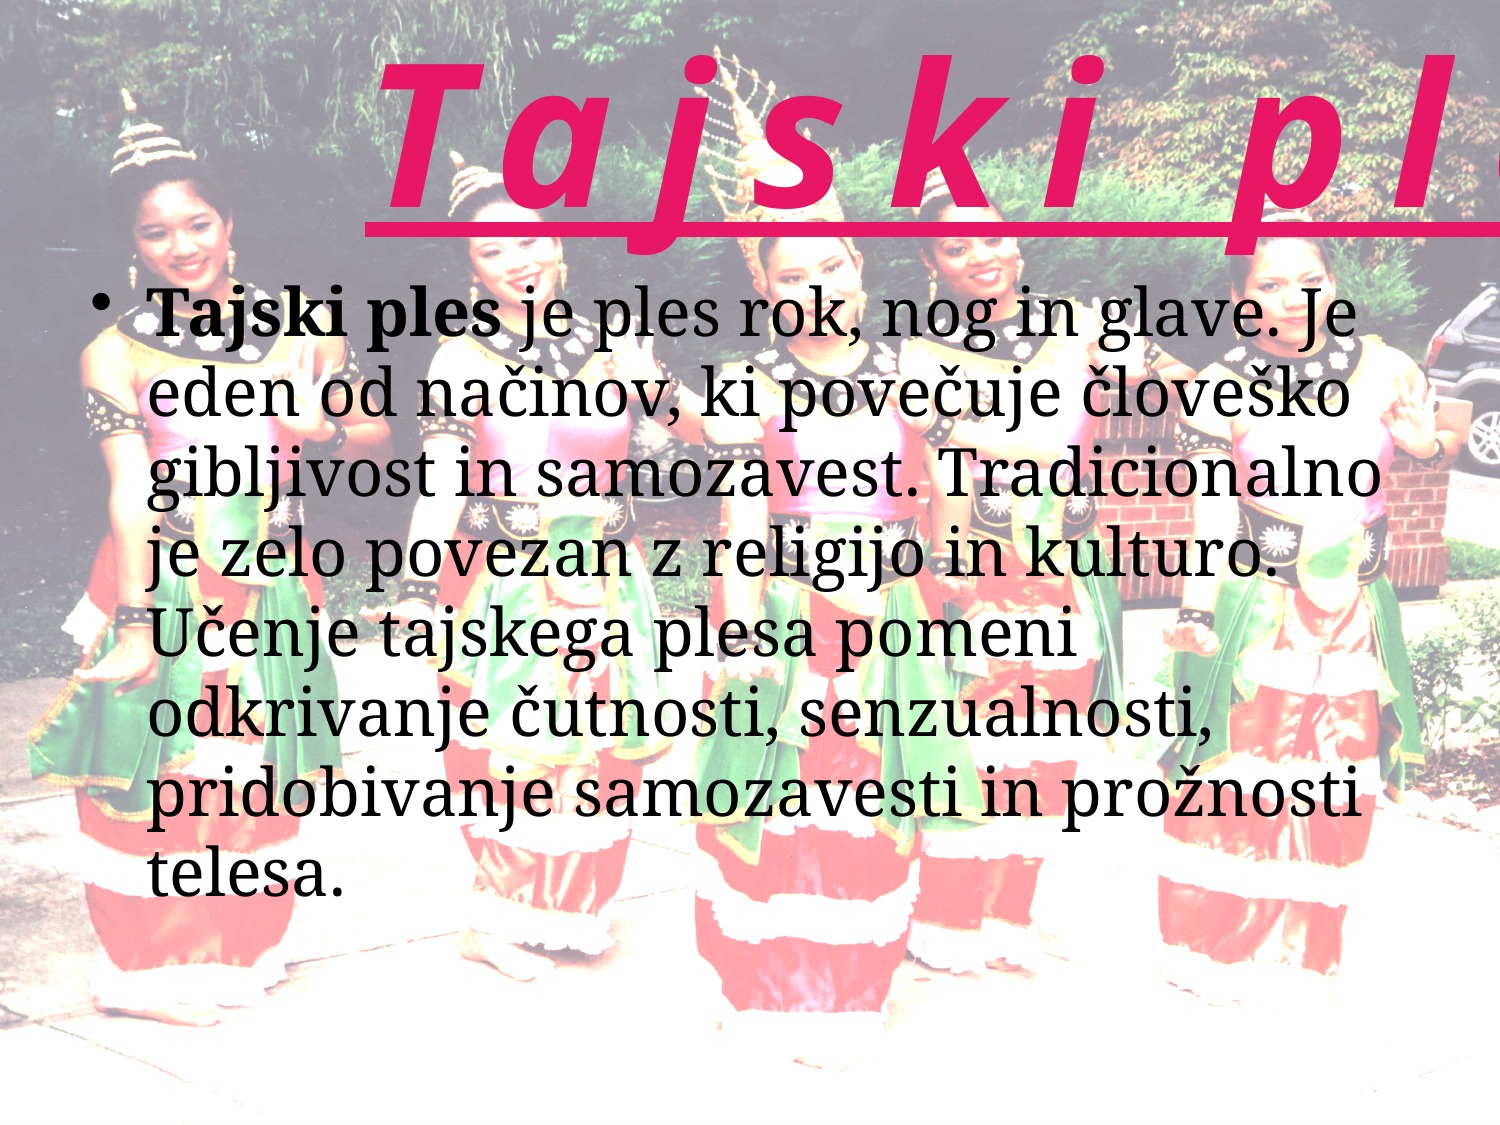

Tajski ples
#
Tajski ples je ples rok, nog in glave. Je eden od načinov, ki povečuje človeško gibljivost in samozavest. Tradicionalno je zelo povezan z religijo in kulturo. Učenje tajskega plesa pomeni odkrivanje čutnosti, senzualnosti, pridobivanje samozavesti in prožnosti telesa.